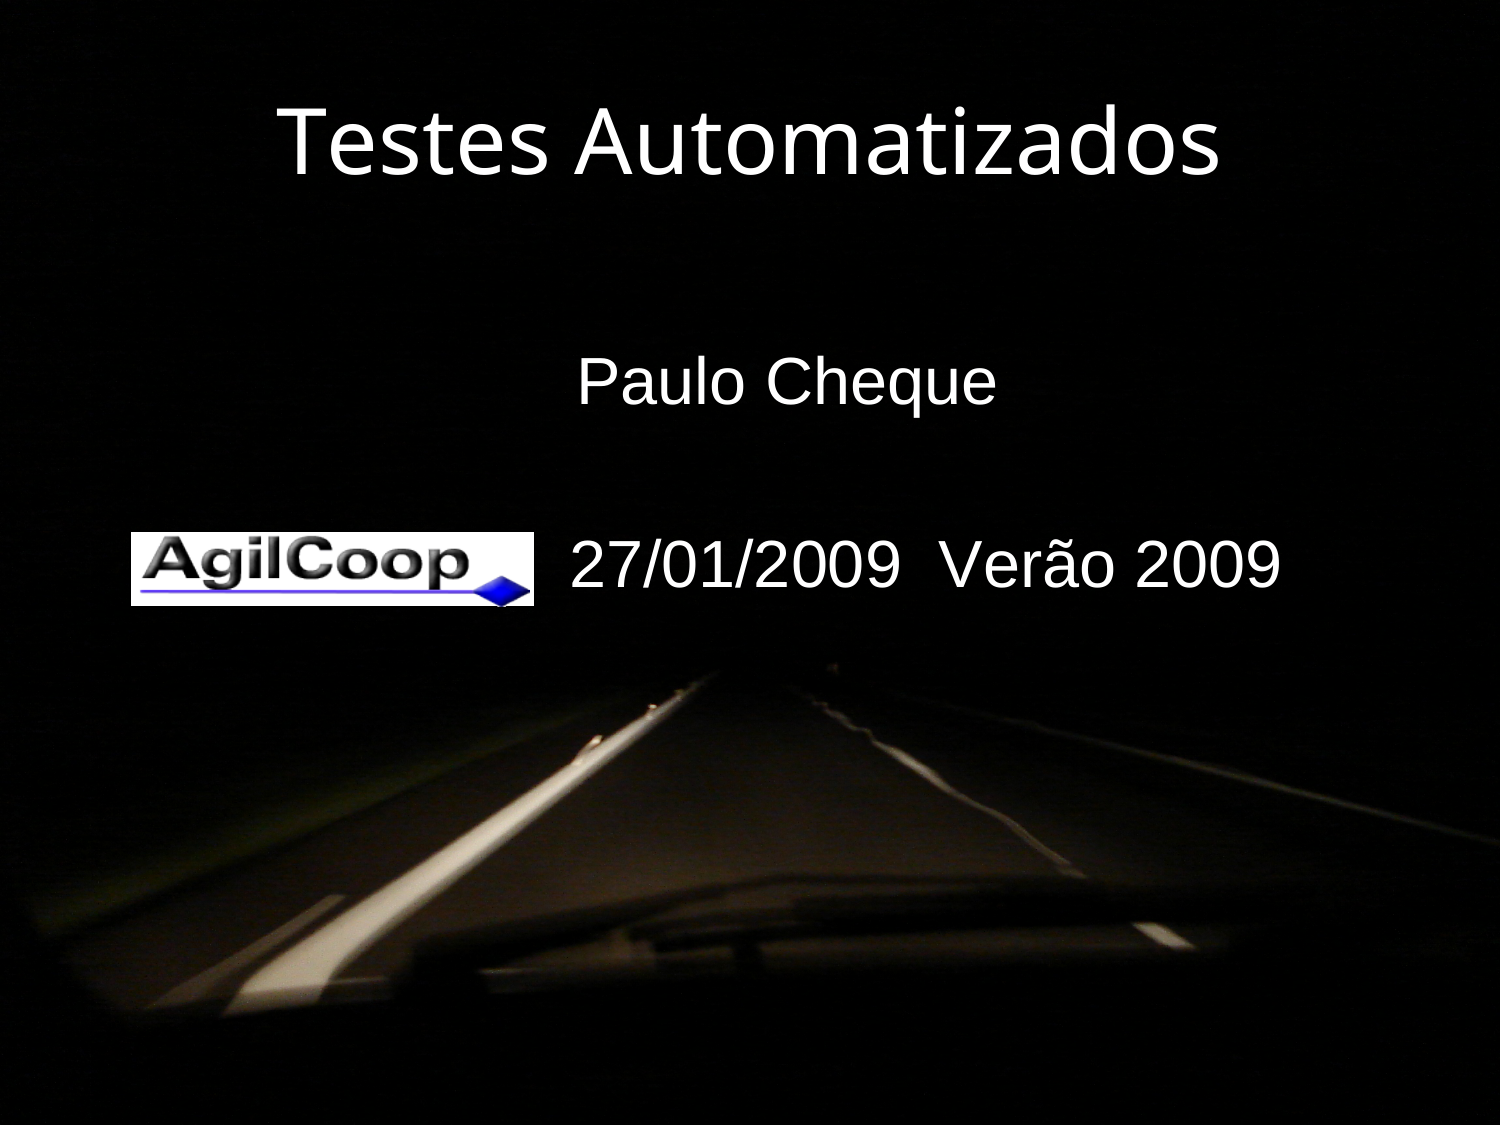

# Testes Automatizados
Paulo Cheque
 27/01/2009 Verão 2009